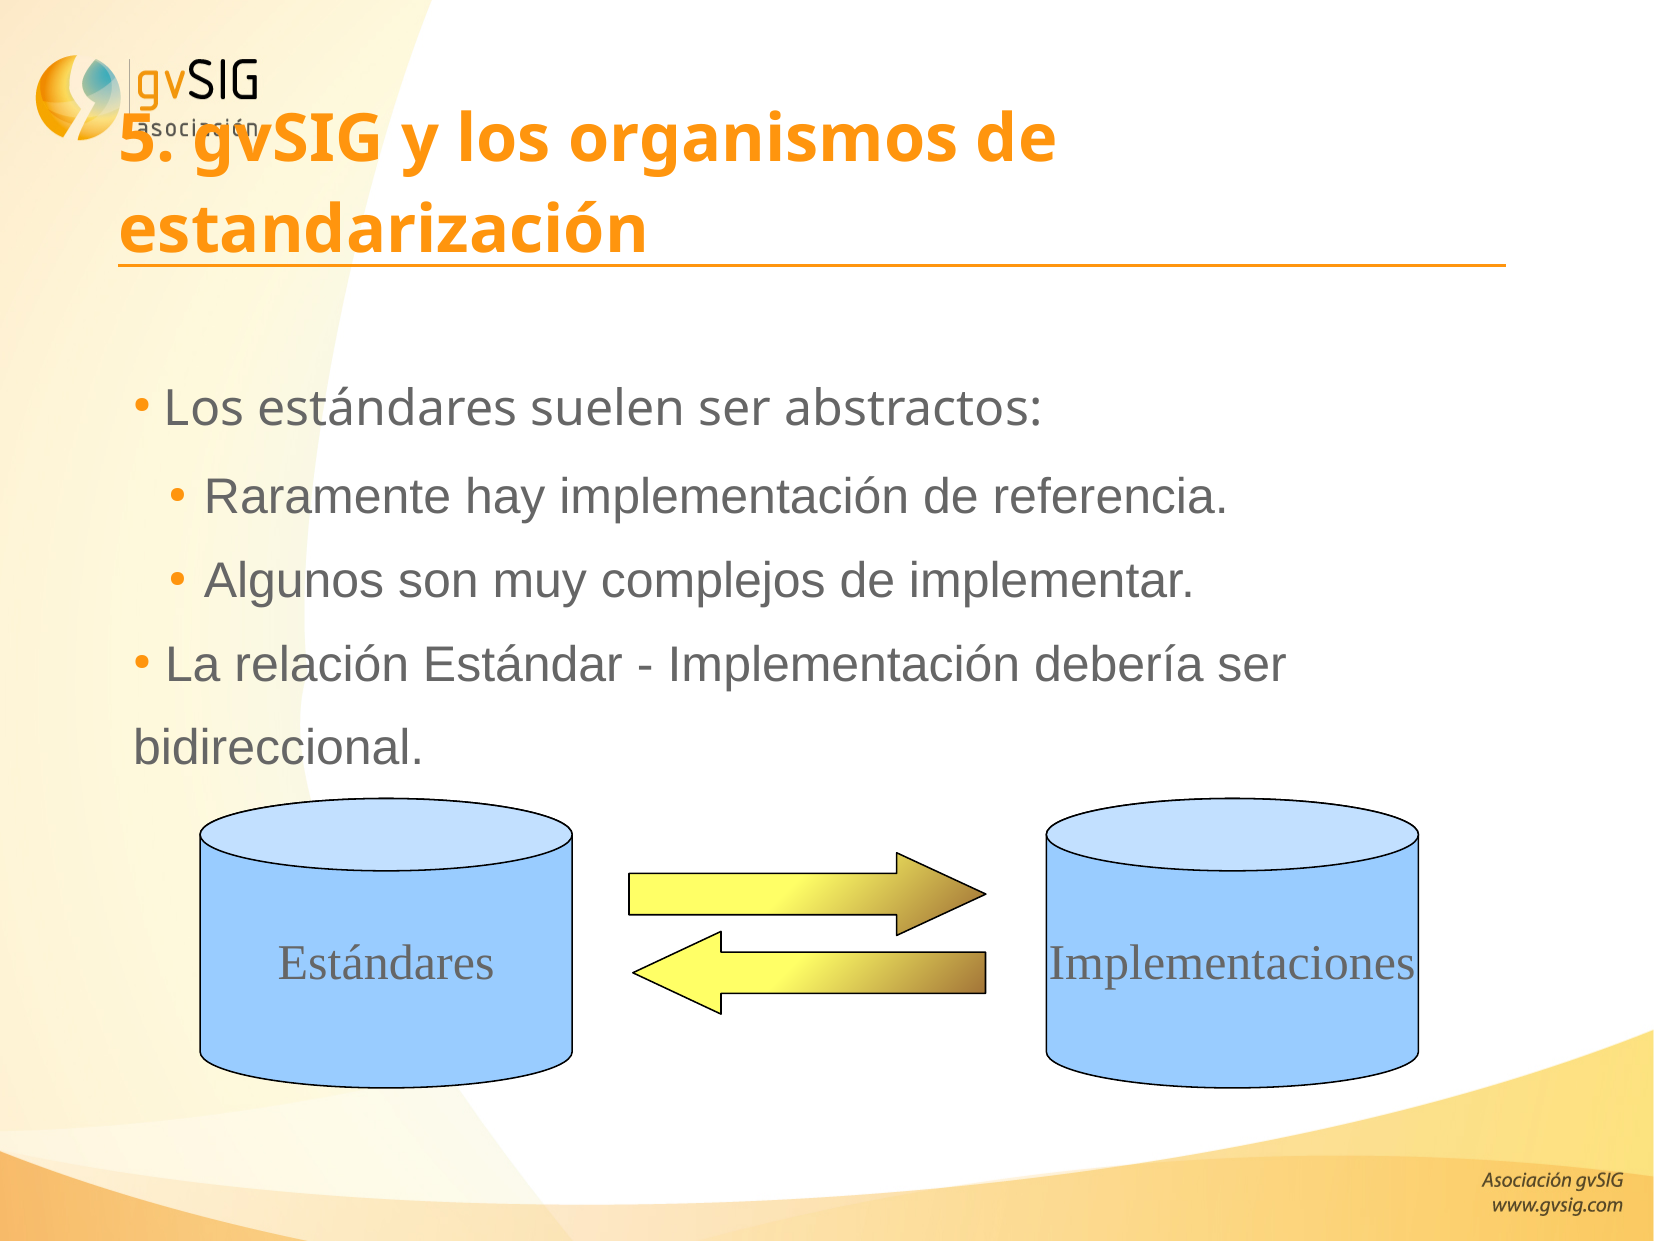

# 5. gvSIG y los organismos de estandarización
 Los estándares suelen ser abstractos:
Raramente hay implementación de referencia.
Algunos son muy complejos de implementar.
 La relación Estándar - Implementación debería ser bidireccional.
Estándares
Implementaciones